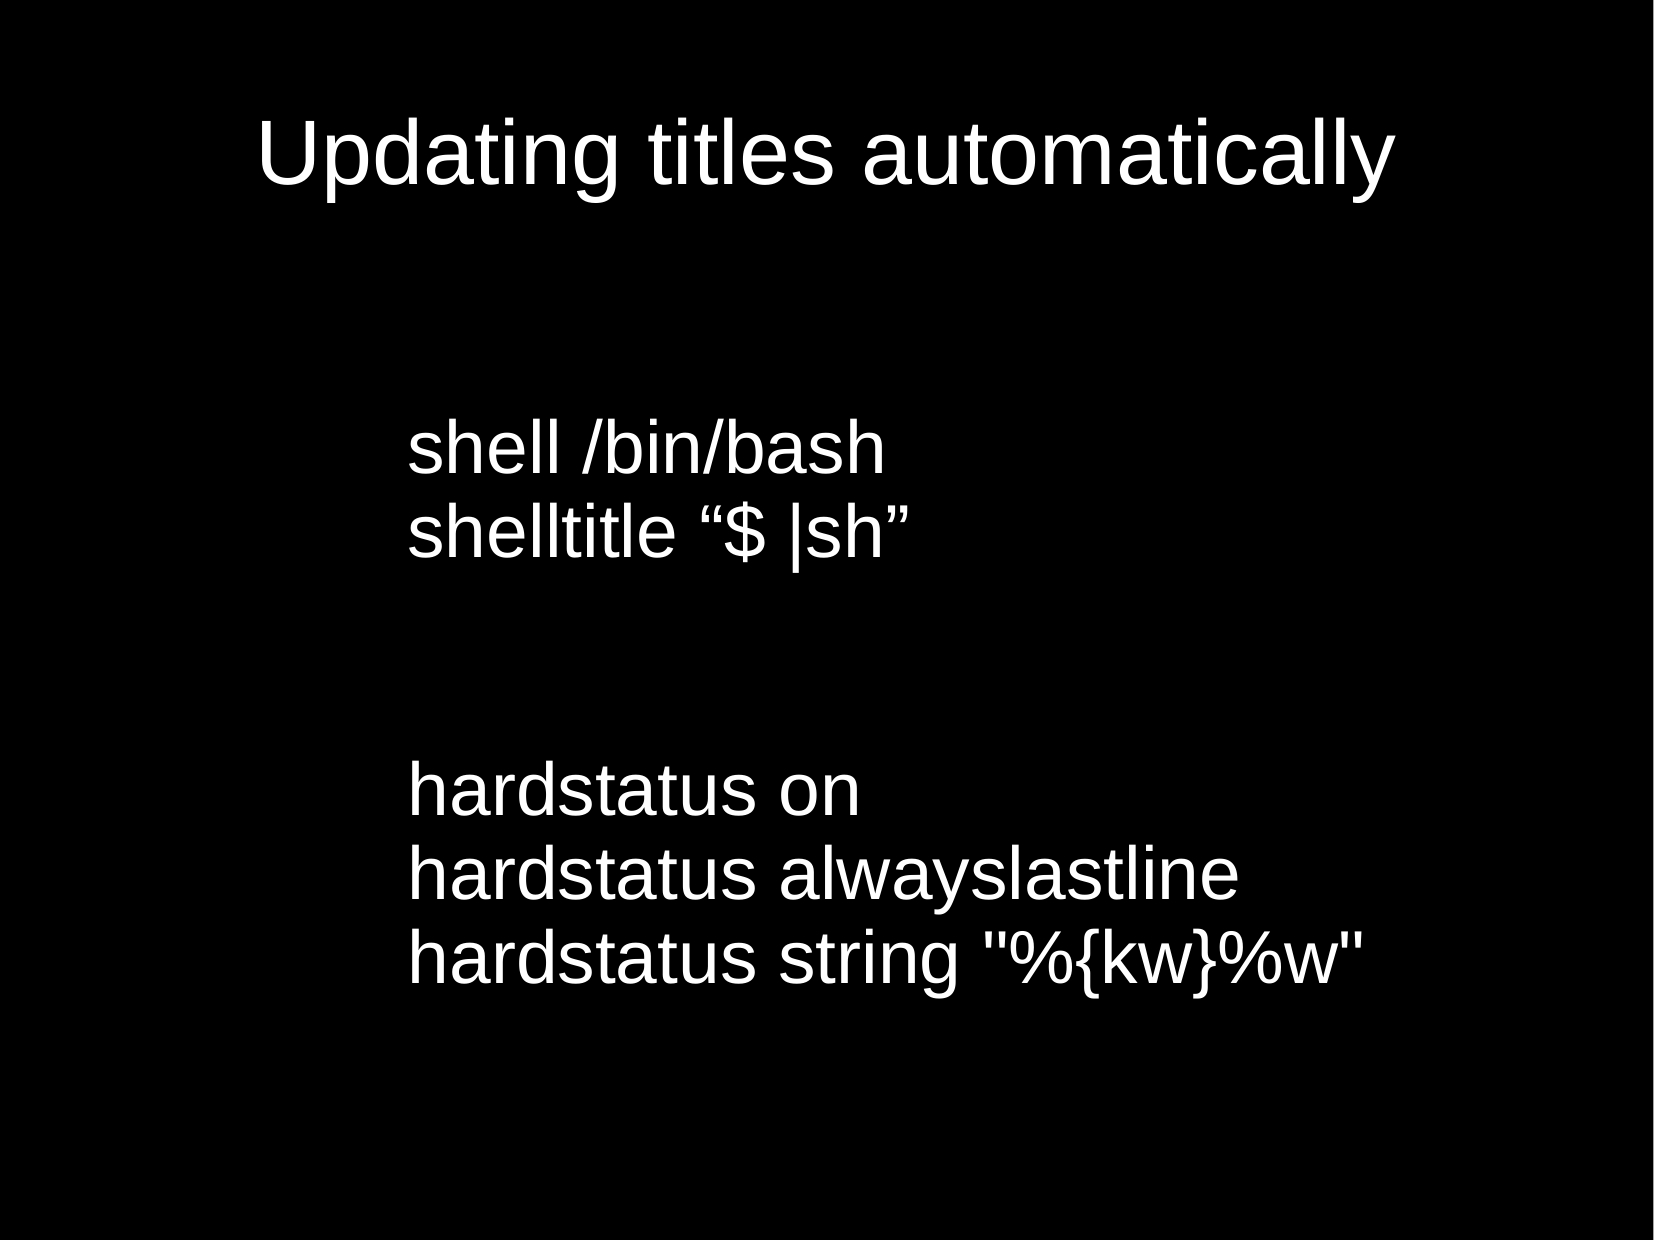

# Updating titles automatically
shell /bin/bash
shelltitle “$ |sh”
hardstatus on
hardstatus alwayslastline
hardstatus string "%{kw}%w"